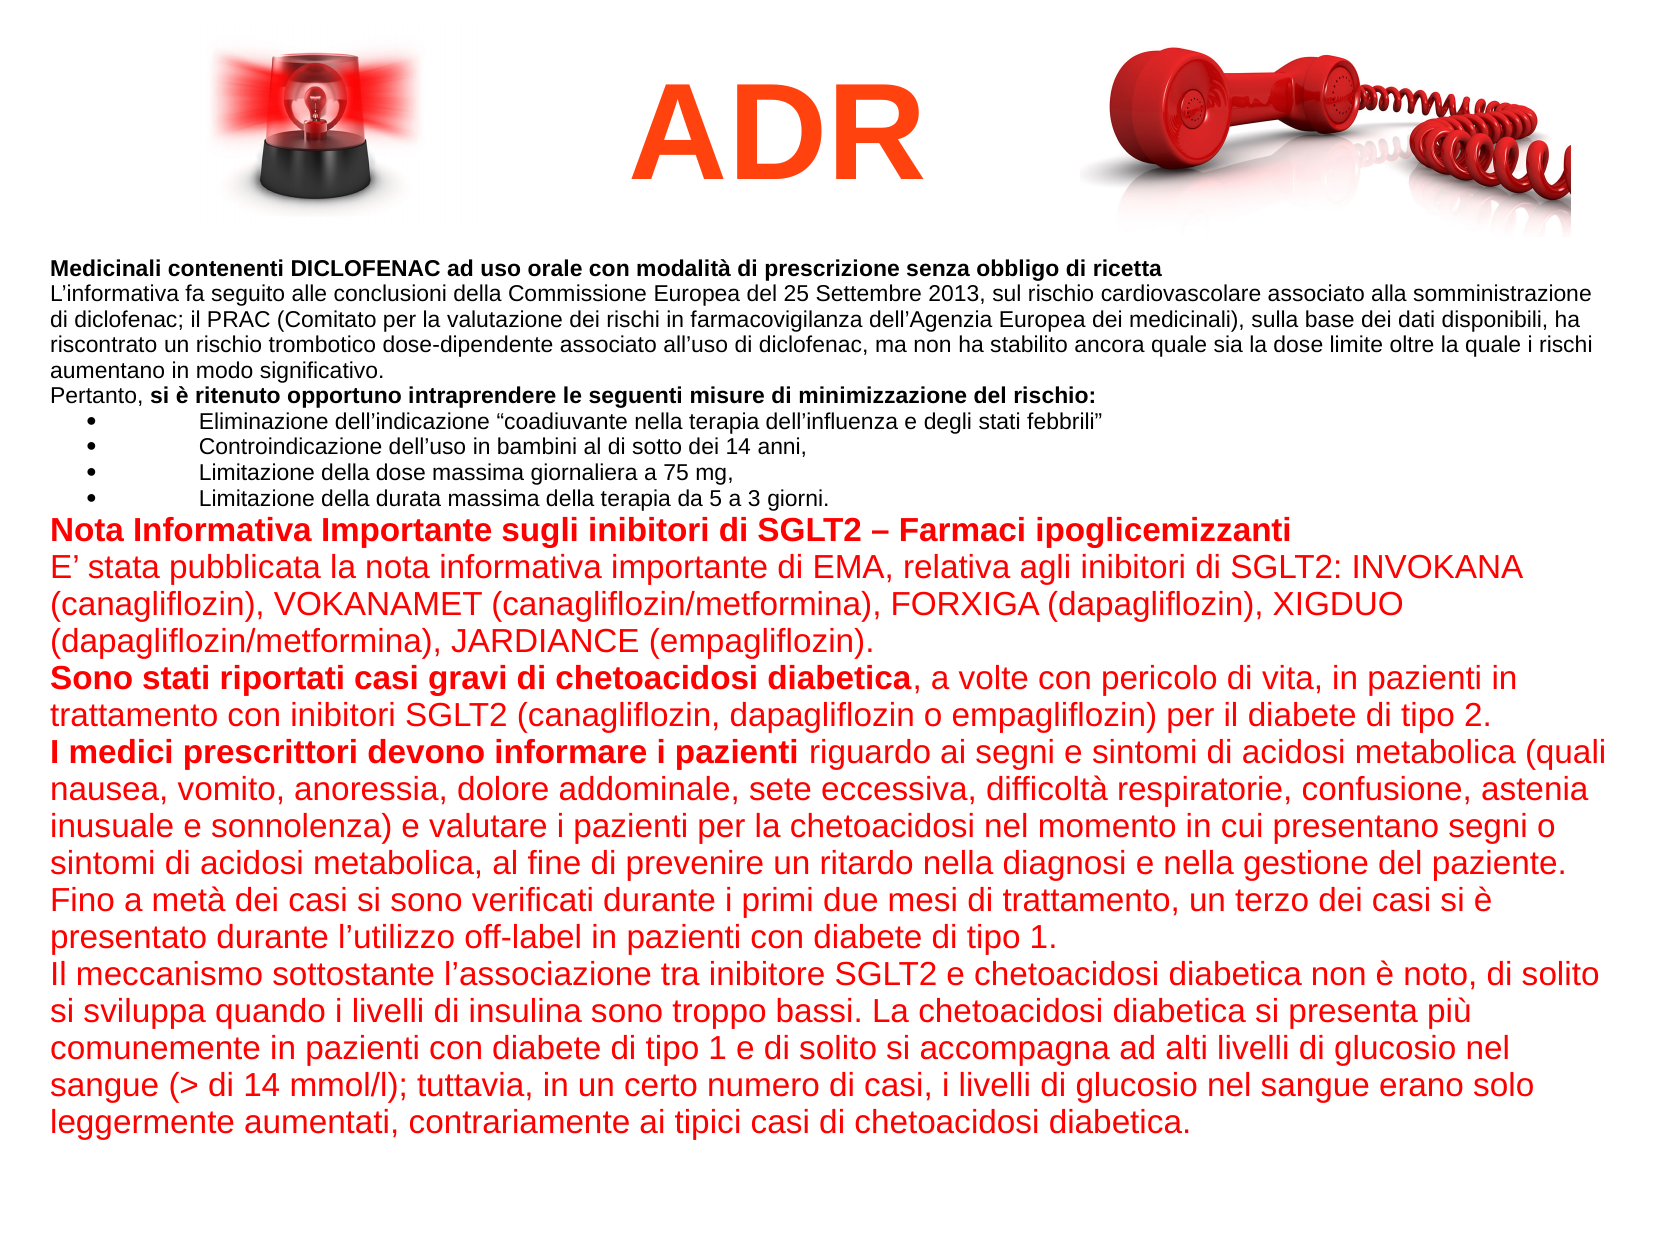

ADR
Medicinali contenenti DICLOFENAC ad uso orale con modalità di prescrizione senza obbligo di ricetta
L’informativa fa seguito alle conclusioni della Commissione Europea del 25 Settembre 2013, sul rischio cardiovascolare associato alla somministrazione di diclofenac; il PRAC (Comitato per la valutazione dei rischi in farmacovigilanza dell’Agenzia Europea dei medicinali), sulla base dei dati disponibili, ha riscontrato un rischio trombotico dose-dipendente associato all’uso di diclofenac, ma non ha stabilito ancora quale sia la dose limite oltre la quale i rischi aumentano in modo significativo.
Pertanto, si è ritenuto opportuno intraprendere le seguenti misure di minimizzazione del rischio:
·	Eliminazione dell’indicazione “coadiuvante nella terapia dell’influenza e degli stati febbrili”
·	Controindicazione dell’uso in bambini al di sotto dei 14 anni,
·	Limitazione della dose massima giornaliera a 75 mg,
·	Limitazione della durata massima della terapia da 5 a 3 giorni.
Nota Informativa Importante sugli inibitori di SGLT2 – Farmaci ipoglicemizzanti
E’ stata pubblicata la nota informativa importante di EMA, relativa agli inibitori di SGLT2: INVOKANA (canagliflozin), VOKANAMET (canagliflozin/metformina), FORXIGA (dapagliflozin), XIGDUO (dapagliflozin/metformina), JARDIANCE (empagliflozin).
Sono stati riportati casi gravi di chetoacidosi diabetica, a volte con pericolo di vita, in pazienti in trattamento con inibitori SGLT2 (canagliflozin, dapagliflozin o empagliflozin) per il diabete di tipo 2.
I medici prescrittori devono informare i pazienti riguardo ai segni e sintomi di acidosi metabolica (quali nausea, vomito, anoressia, dolore addominale, sete eccessiva, difficoltà respiratorie, confusione, astenia inusuale e sonnolenza) e valutare i pazienti per la chetoacidosi nel momento in cui presentano segni o sintomi di acidosi metabolica, al fine di prevenire un ritardo nella diagnosi e nella gestione del paziente.
Fino a metà dei casi si sono verificati durante i primi due mesi di trattamento, un terzo dei casi si è presentato durante l’utilizzo off-label in pazienti con diabete di tipo 1.
Il meccanismo sottostante l’associazione tra inibitore SGLT2 e chetoacidosi diabetica non è noto, di solito si sviluppa quando i livelli di insulina sono troppo bassi. La chetoacidosi diabetica si presenta più comunemente in pazienti con diabete di tipo 1 e di solito si accompagna ad alti livelli di glucosio nel sangue (> di 14 mmol/l); tuttavia, in un certo numero di casi, i livelli di glucosio nel sangue erano solo leggermente aumentati, contrariamente ai tipici casi di chetoacidosi diabetica.